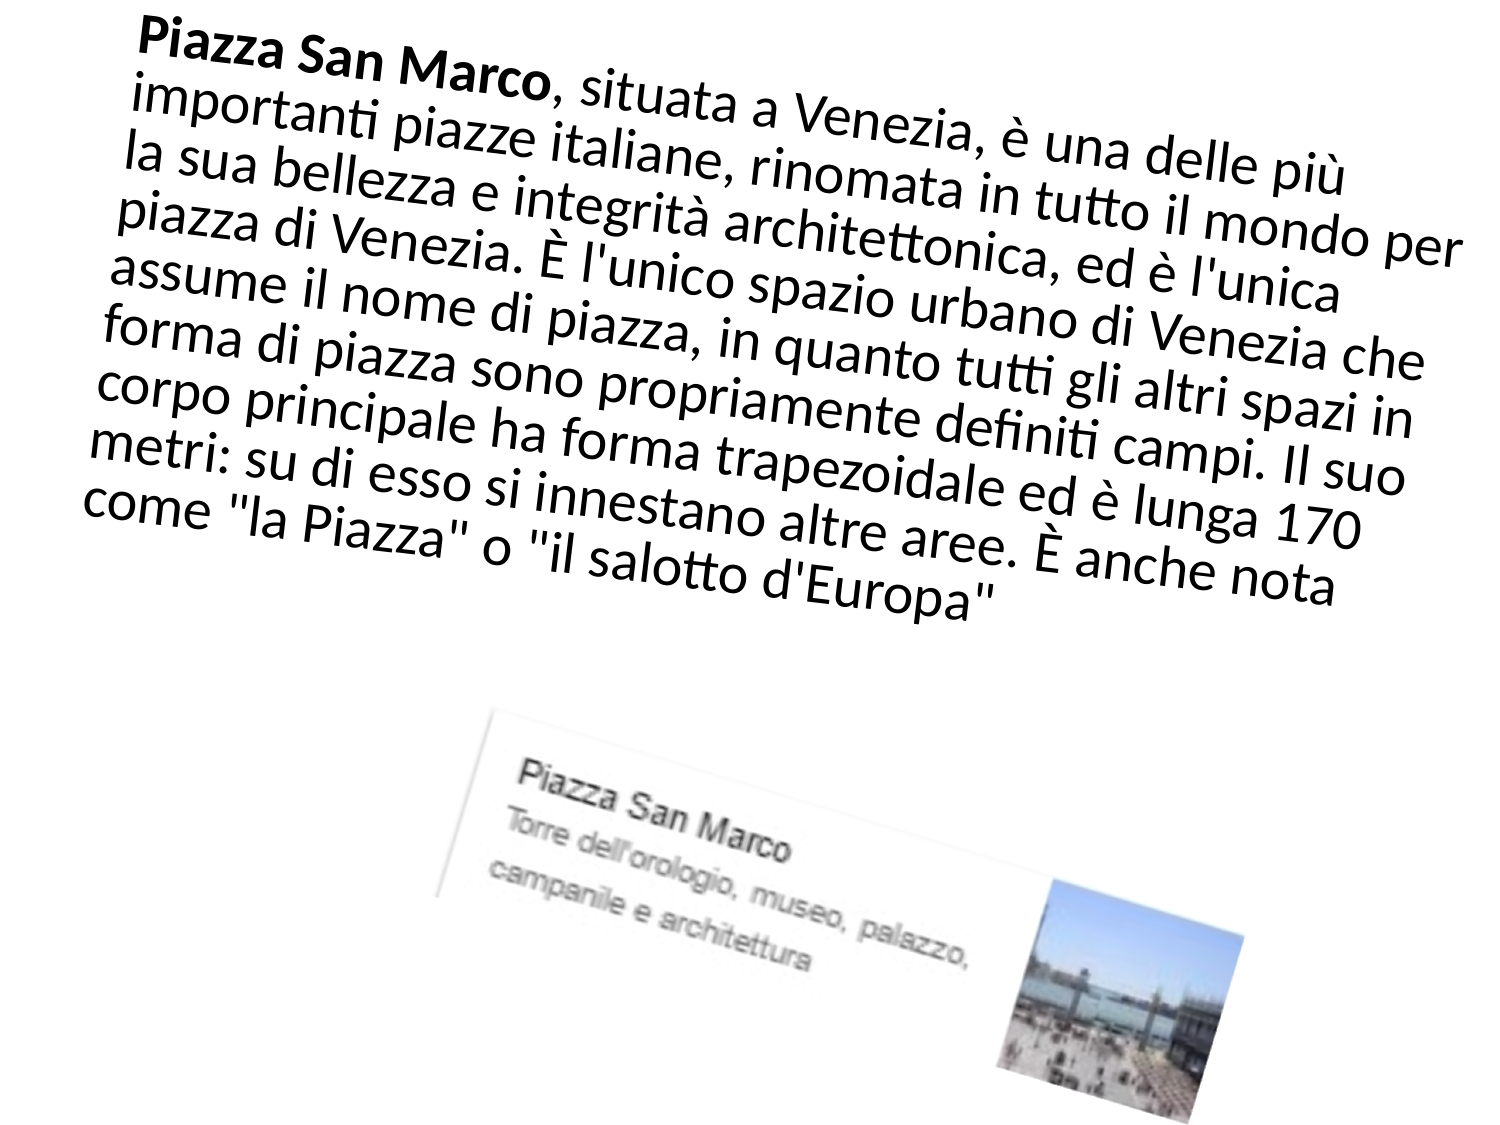

#
Piazza San Marco, situata a Venezia, è una delle più importanti piazze italiane, rinomata in tutto il mondo per la sua bellezza e integrità architettonica, ed è l'unica piazza di Venezia. È l'unico spazio urbano di Venezia che assume il nome di piazza, in quanto tutti gli altri spazi in forma di piazza sono propriamente definiti campi. Il suo corpo principale ha forma trapezoidale ed è lunga 170 metri: su di esso si innestano altre aree. È anche nota come "la Piazza" o "il salotto d'Europa"